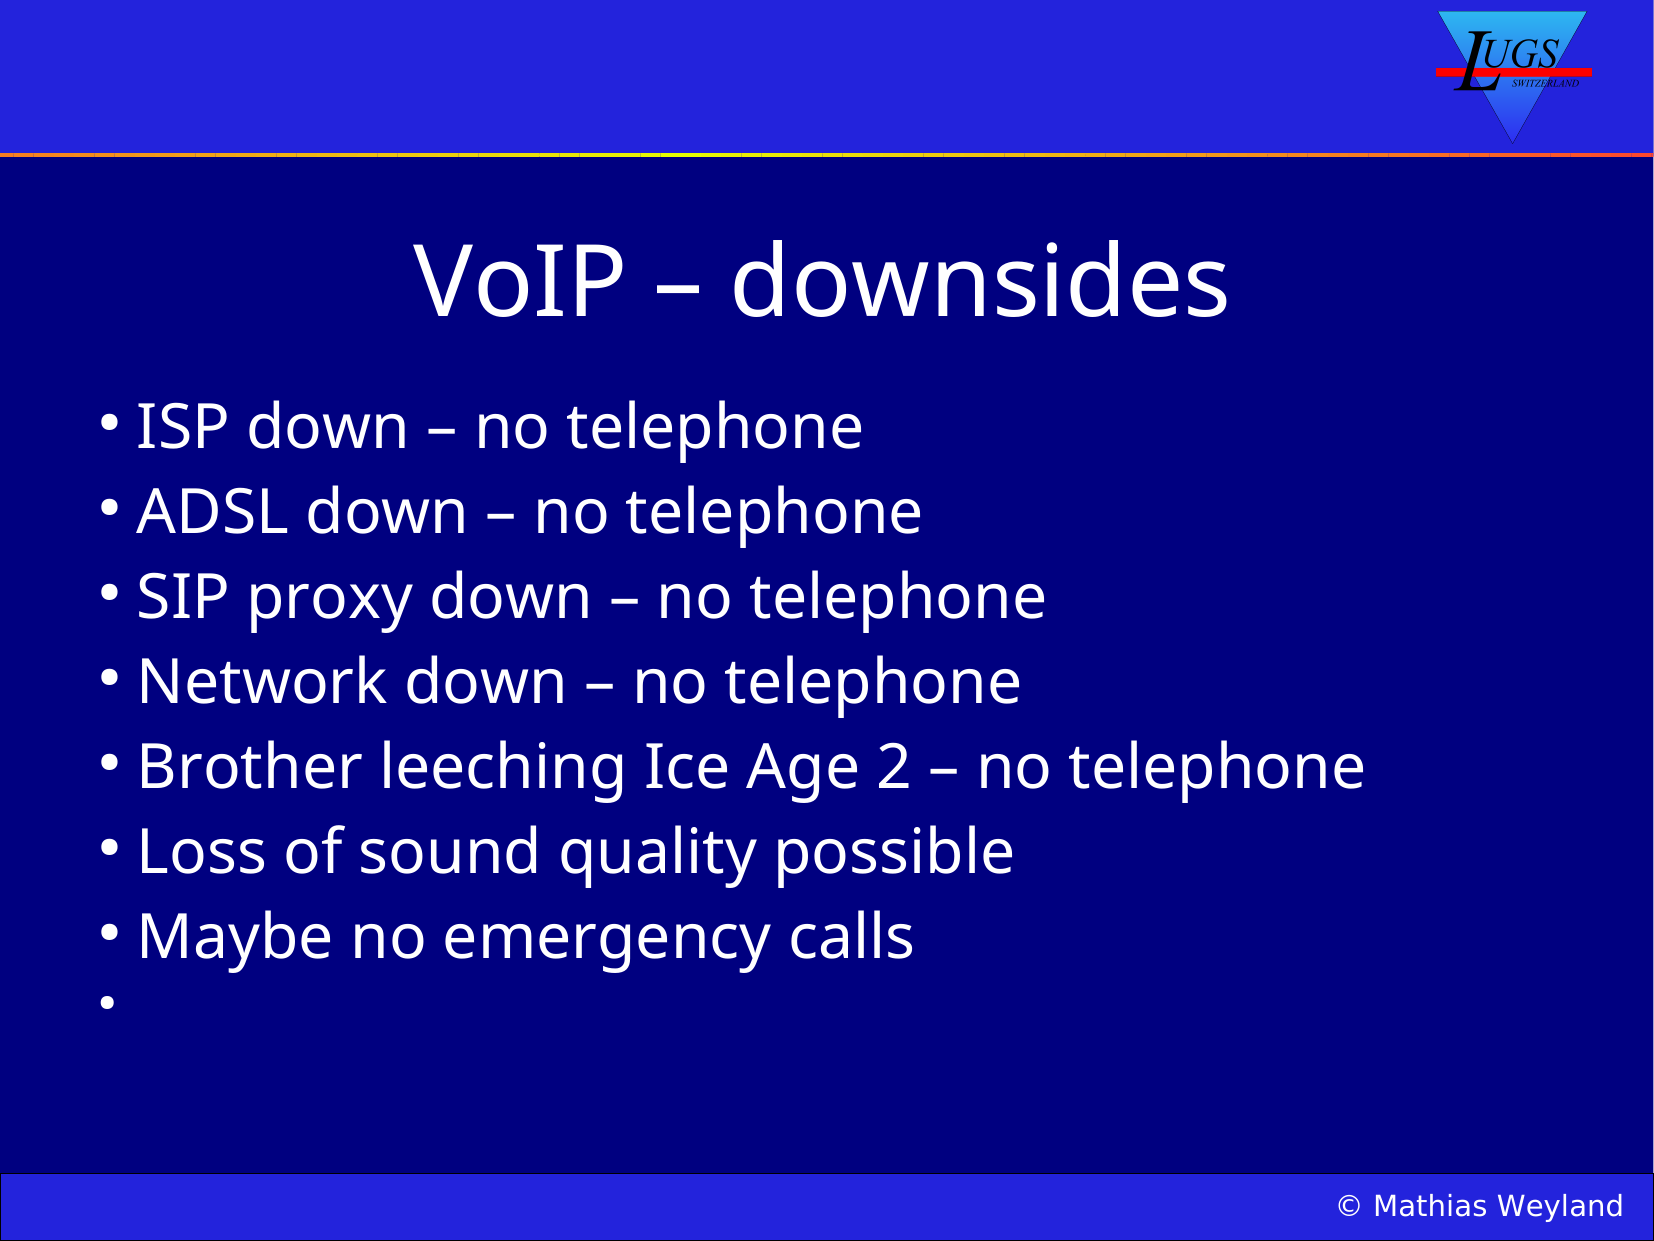

VoIP – downsides
 ISP down – no telephone
 ADSL down – no telephone
 SIP proxy down – no telephone
 Network down – no telephone
 Brother leeching Ice Age 2 – no telephone
 Loss of sound quality possible
 Maybe no emergency calls
© Mathias Weyland